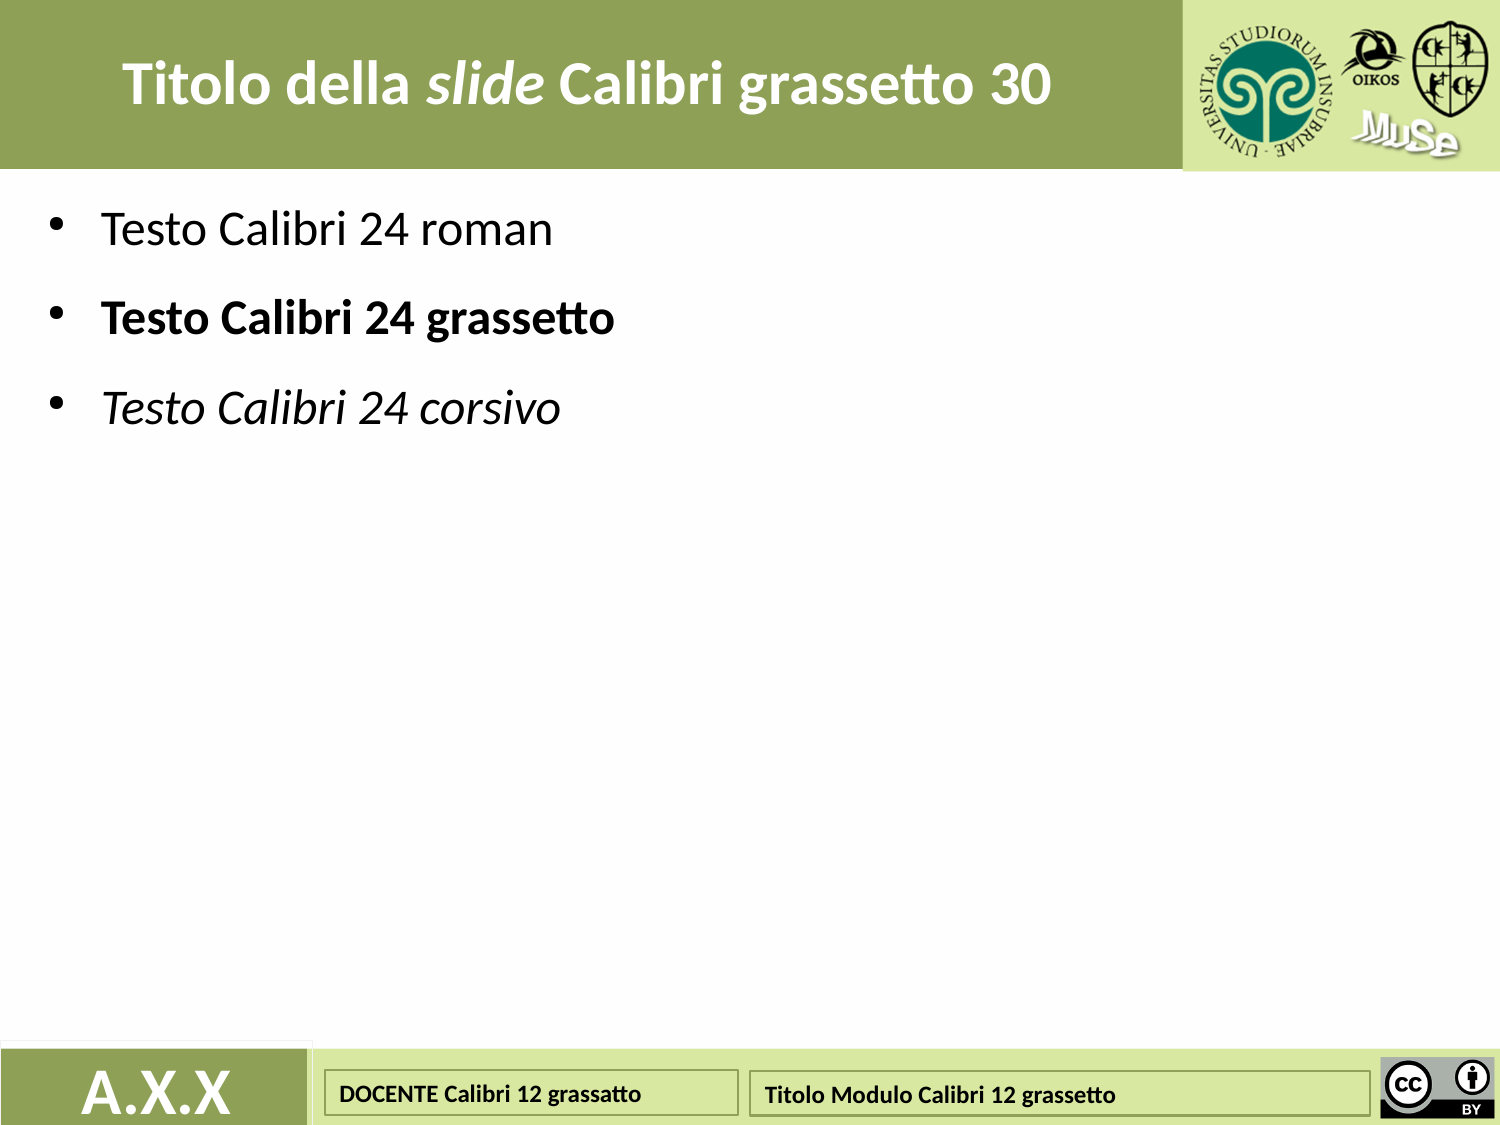

Titolo della slide Calibri grassetto 30
# Testo Calibri 24 roman
Testo Calibri 24 grassetto
Testo Calibri 24 corsivo
A.X.X
DOCENTE Calibri 12 grassatto
Titolo Modulo Calibri 12 grassetto